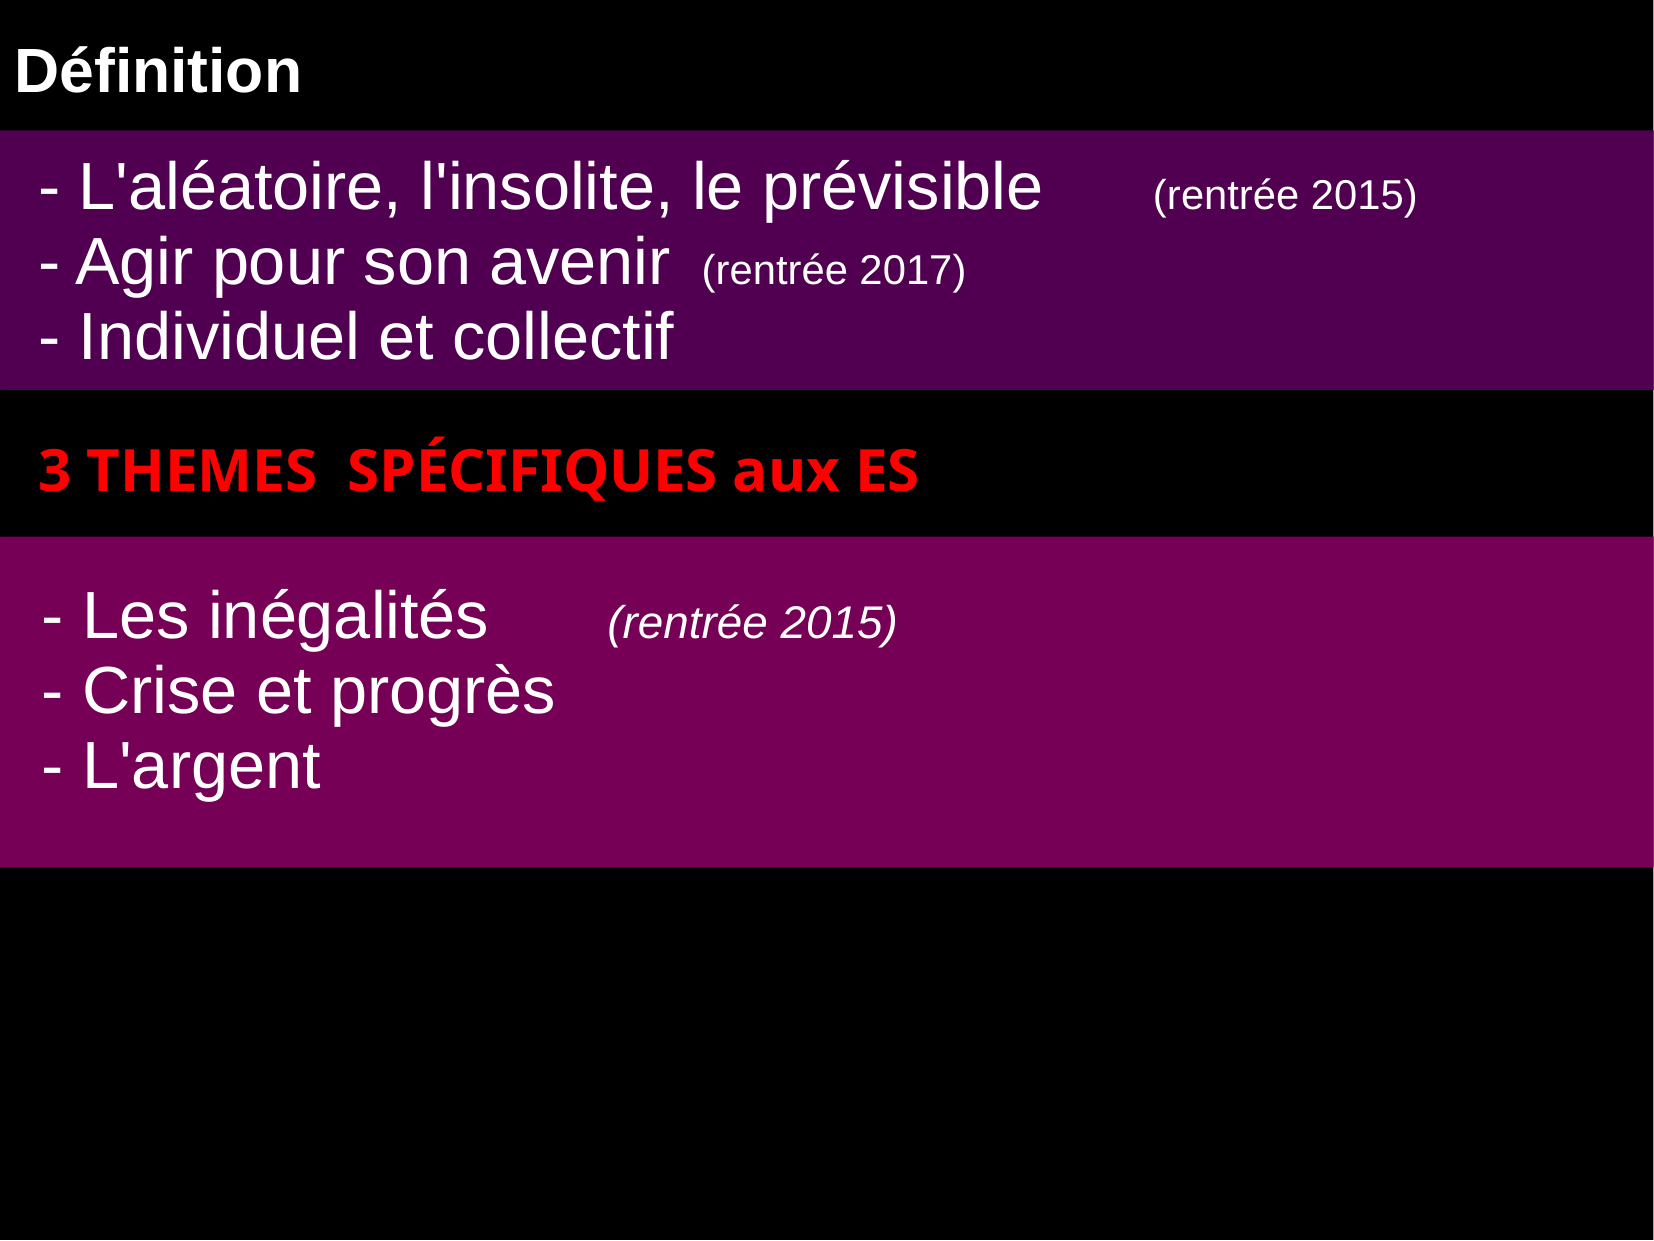

Définition
- L'aléatoire, l'insolite, le prévisible       (rentrée 2015)
- Agir pour son avenir (rentrée 2017)
- Individuel et collectif
3 THEMES  SPÉCIFIQUES aux ES
- Les inégalités       (rentrée 2015)
- Crise et progrès
- L'argent